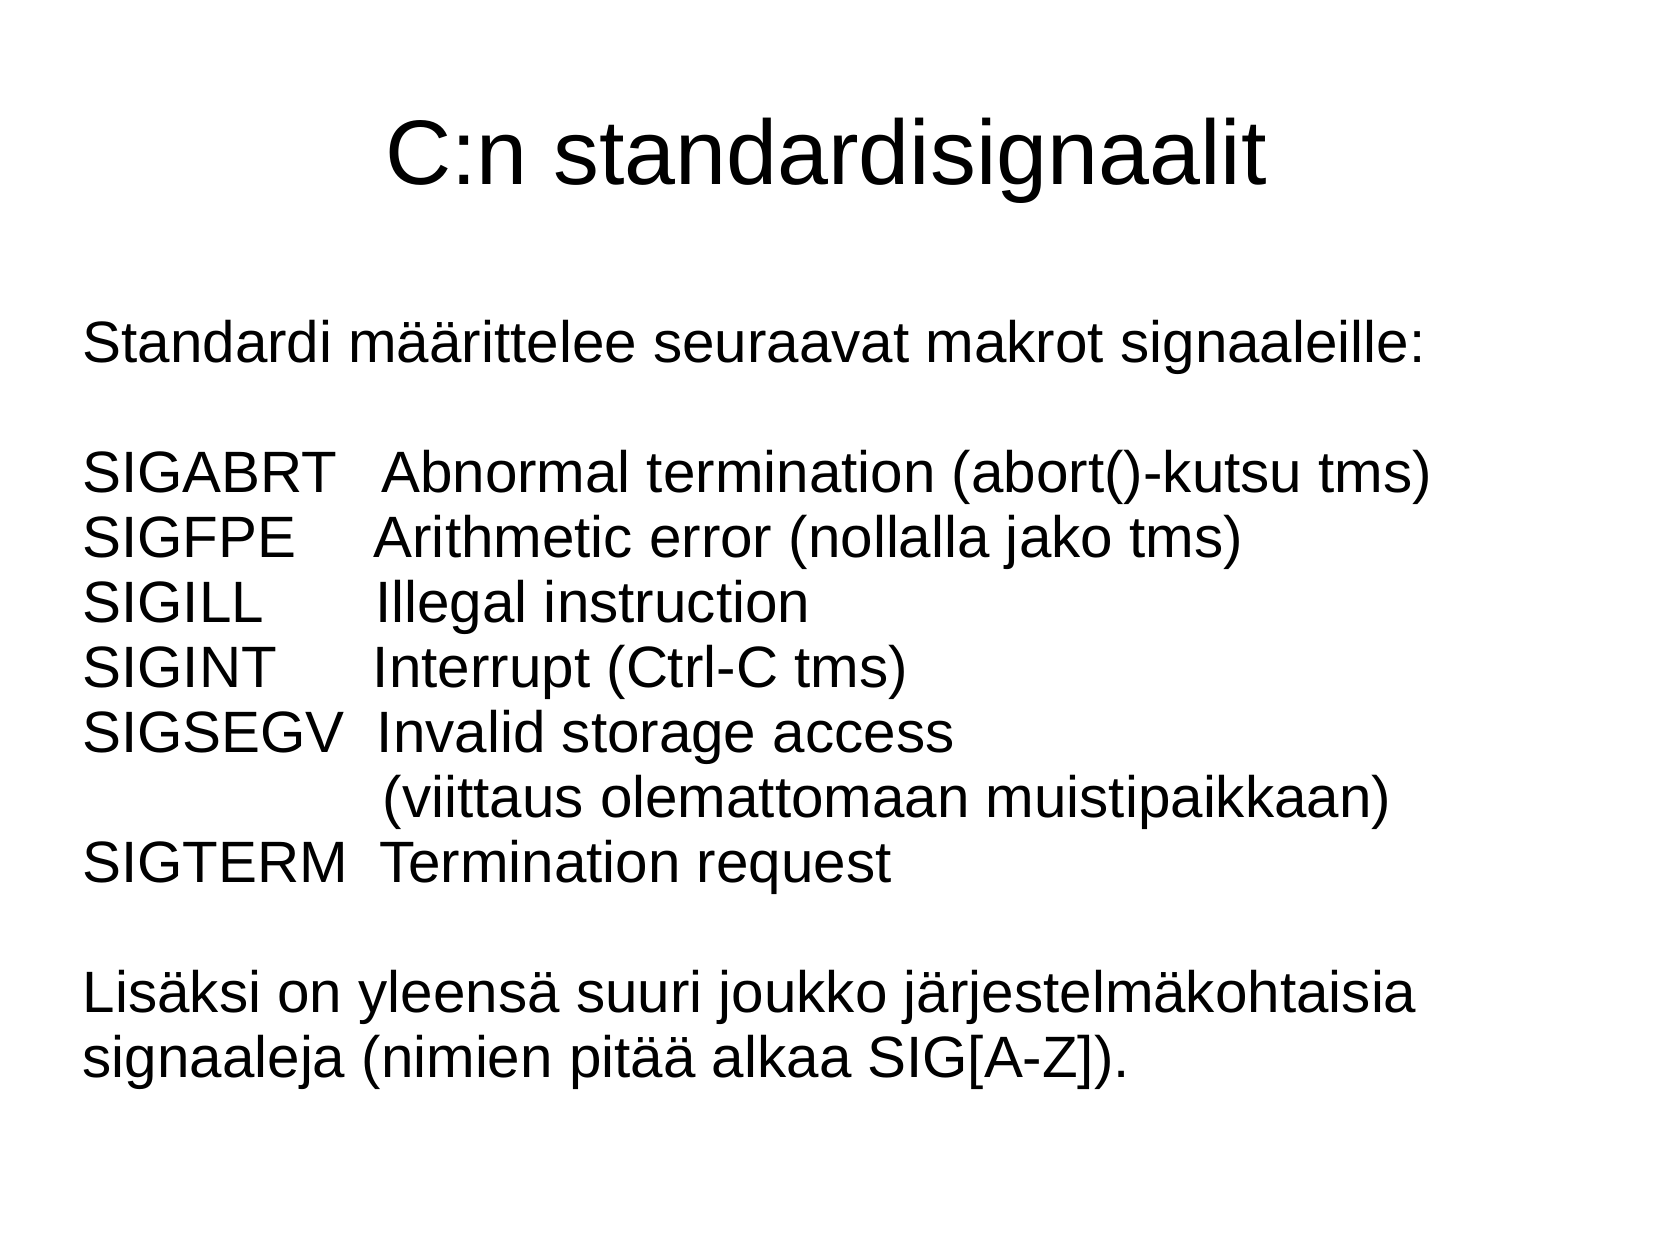

# C:n standardisignaalit
Standardi määrittelee seuraavat makrot signaaleille:
SIGABRT Abnormal termination (abort()-kutsu tms)
SIGFPE Arithmetic error (nollalla jako tms)
SIGILL Illegal instruction
SIGINT Interrupt (Ctrl-C tms)
SIGSEGV Invalid storage access
				(viittaus olemattomaan muistipaikkaan)
SIGTERM Termination request
Lisäksi on yleensä suuri joukko järjestelmäkohtaisia signaaleja (nimien pitää alkaa SIG[A-Z]).